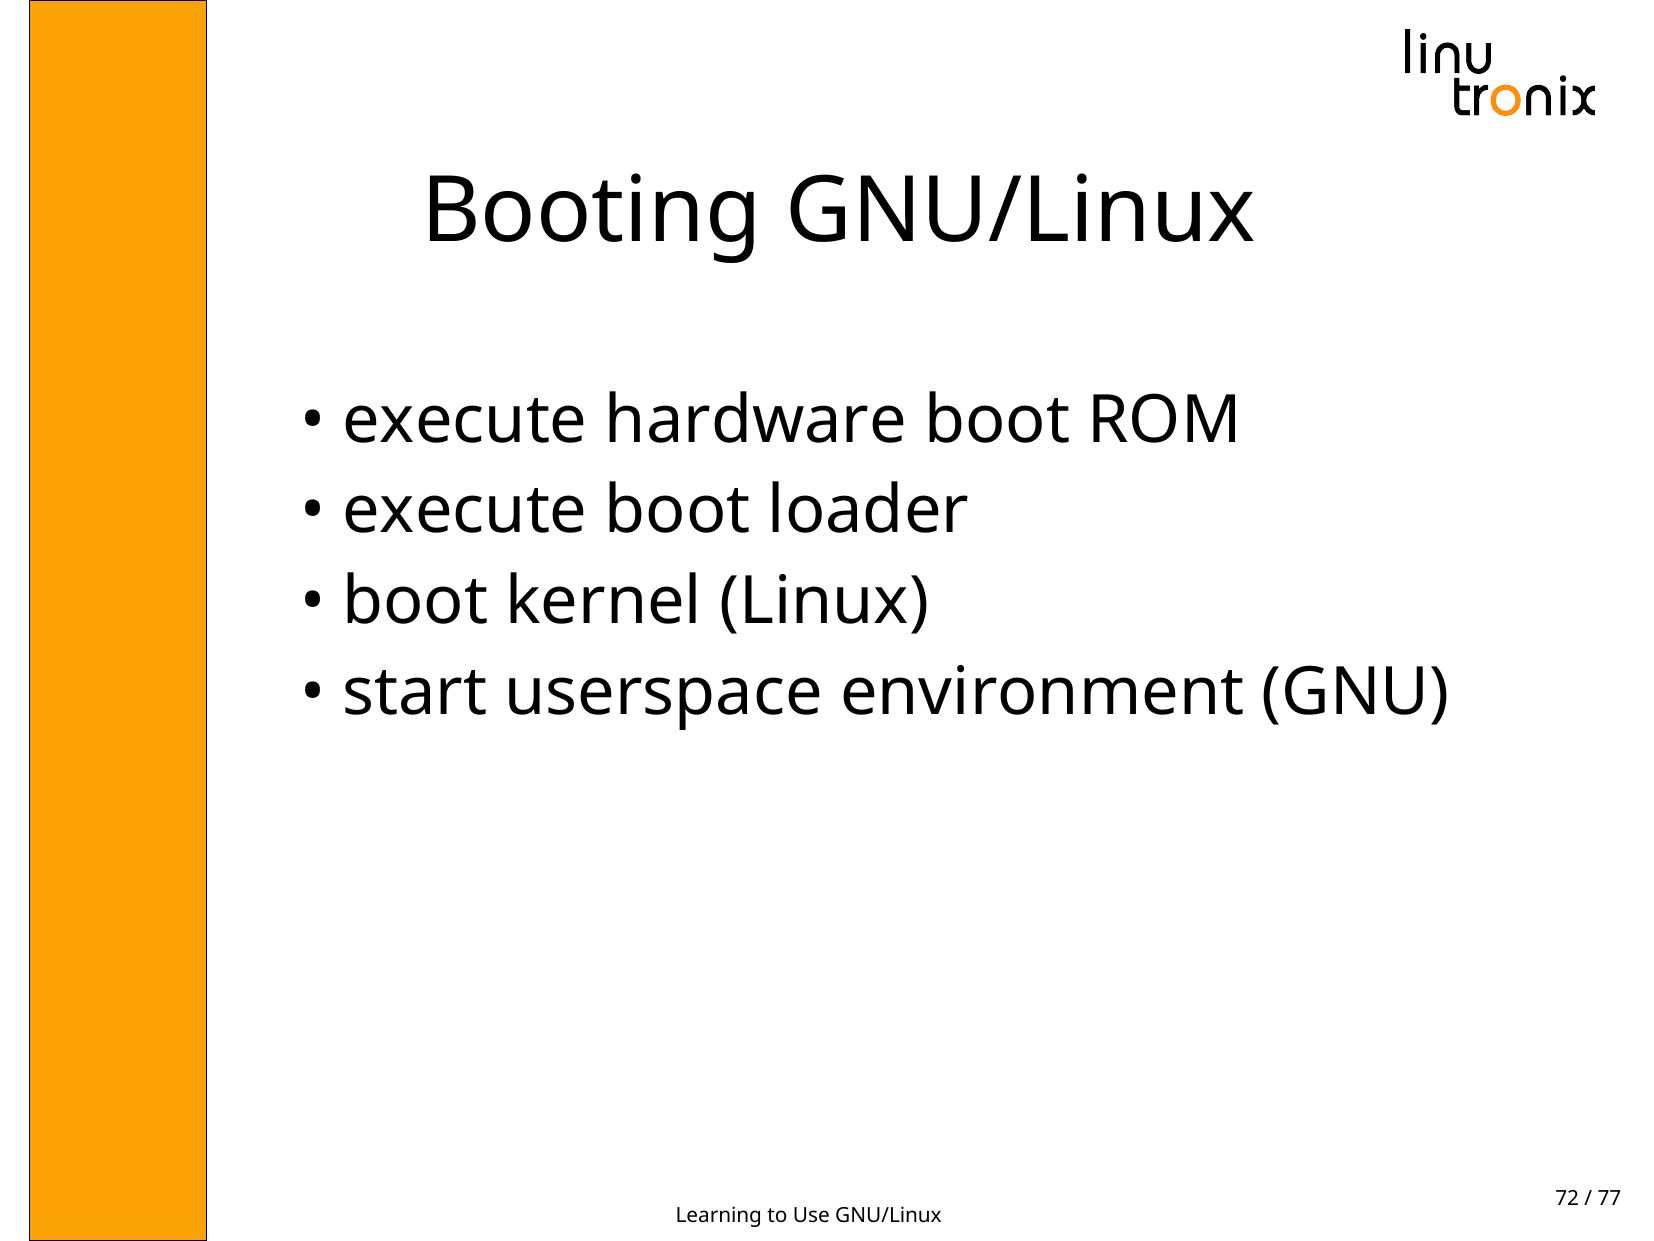

Booting GNU/Linux
• execute hardware boot ROM
• execute boot loader
• boot kernel (Linux)
• start userspace environment (GNU)
72
Firmenvorstellung Linutronix V3.3